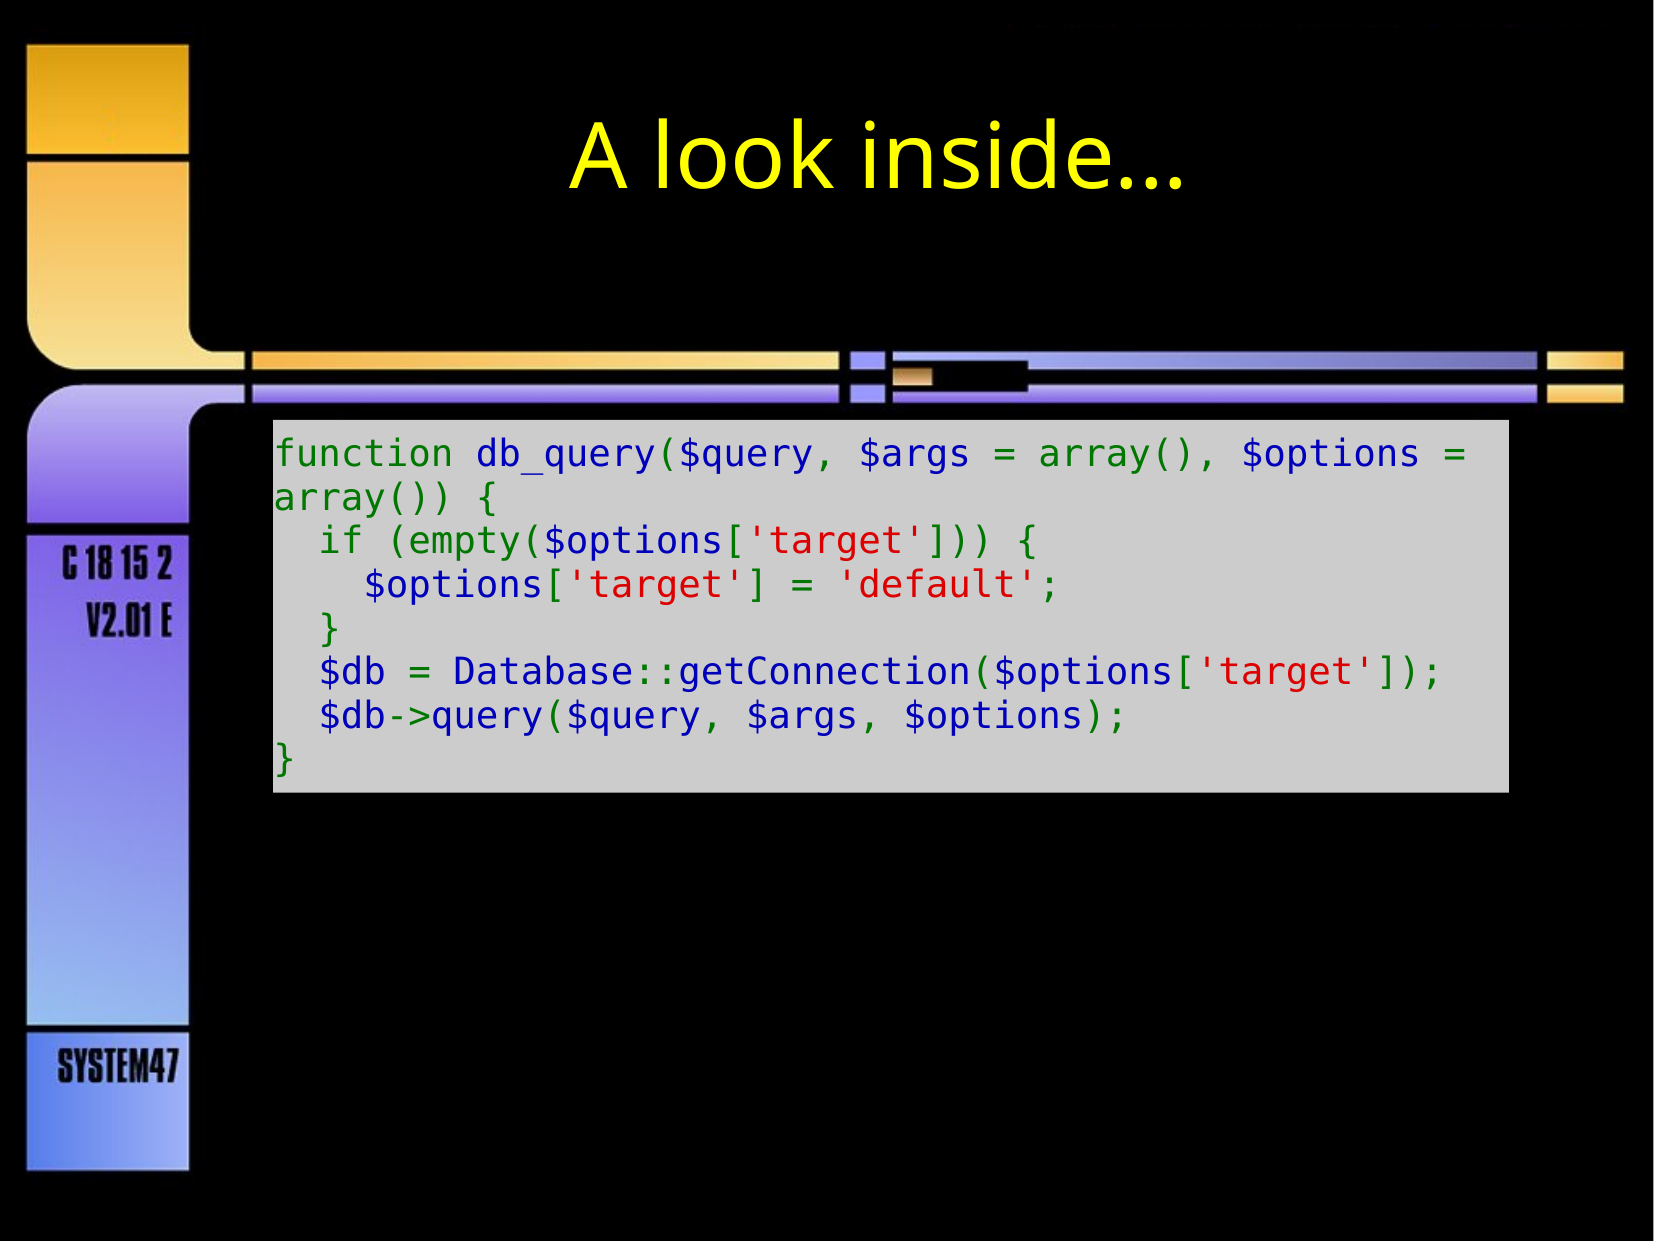

# A look inside...
function db_query($query, $args = array(), $options = array()) {
  if (empty($options['target'])) {
    $options['target'] = 'default';
  }
  $db = Database::getConnection($options['target']);
  $db->query($query, $args, $options);
}